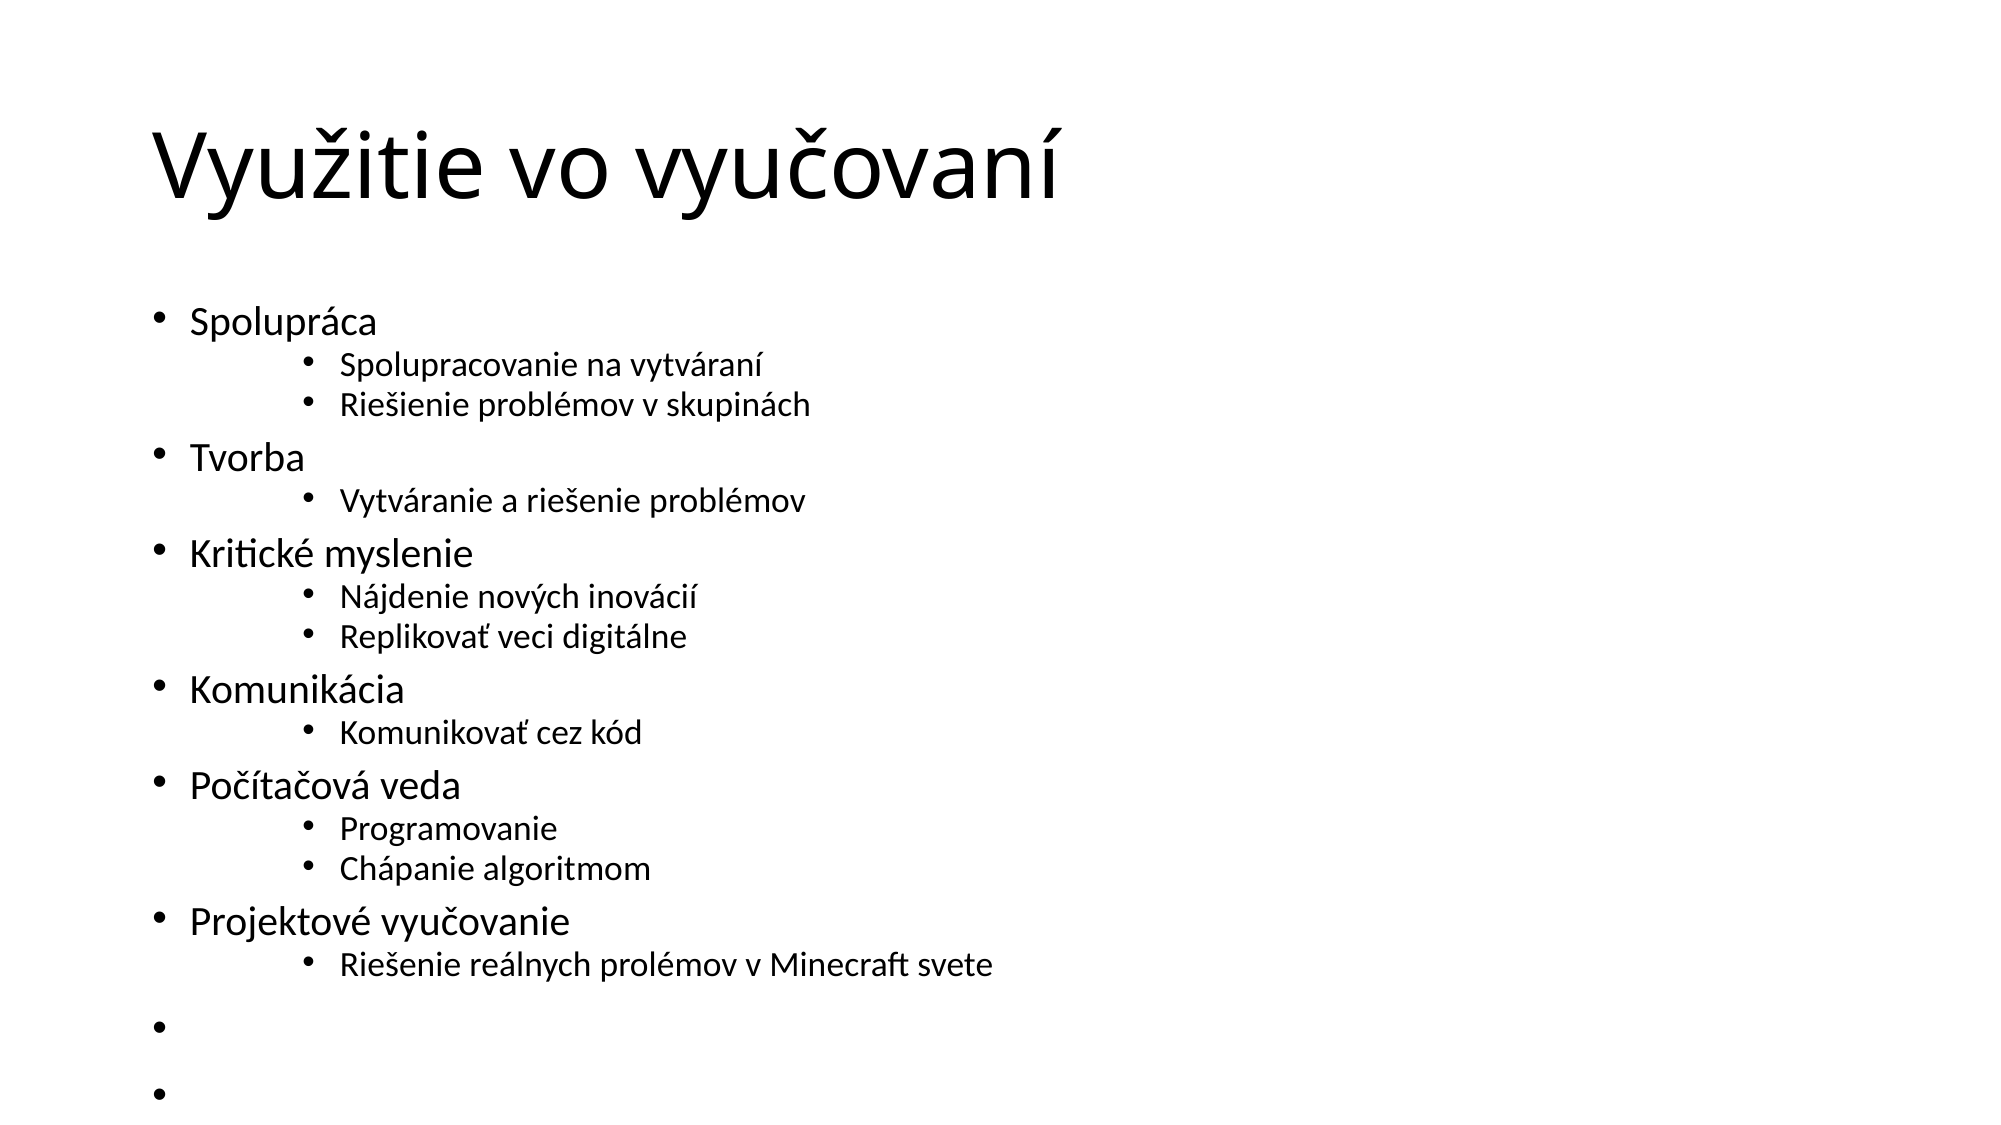

# Využitie vo vyučovaní
Spolupráca
Spolupracovanie na vytváraní
Riešienie problémov v skupinách
Tvorba
Vytváranie a riešenie problémov
Kritické myslenie
Nájdenie nových inovácií
Replikovať veci digitálne
Komunikácia
Komunikovať cez kód
Počítačová veda
Programovanie
Chápanie algoritmom
Projektové vyučovanie
Riešenie reálnych prolémov v Minecraft svete